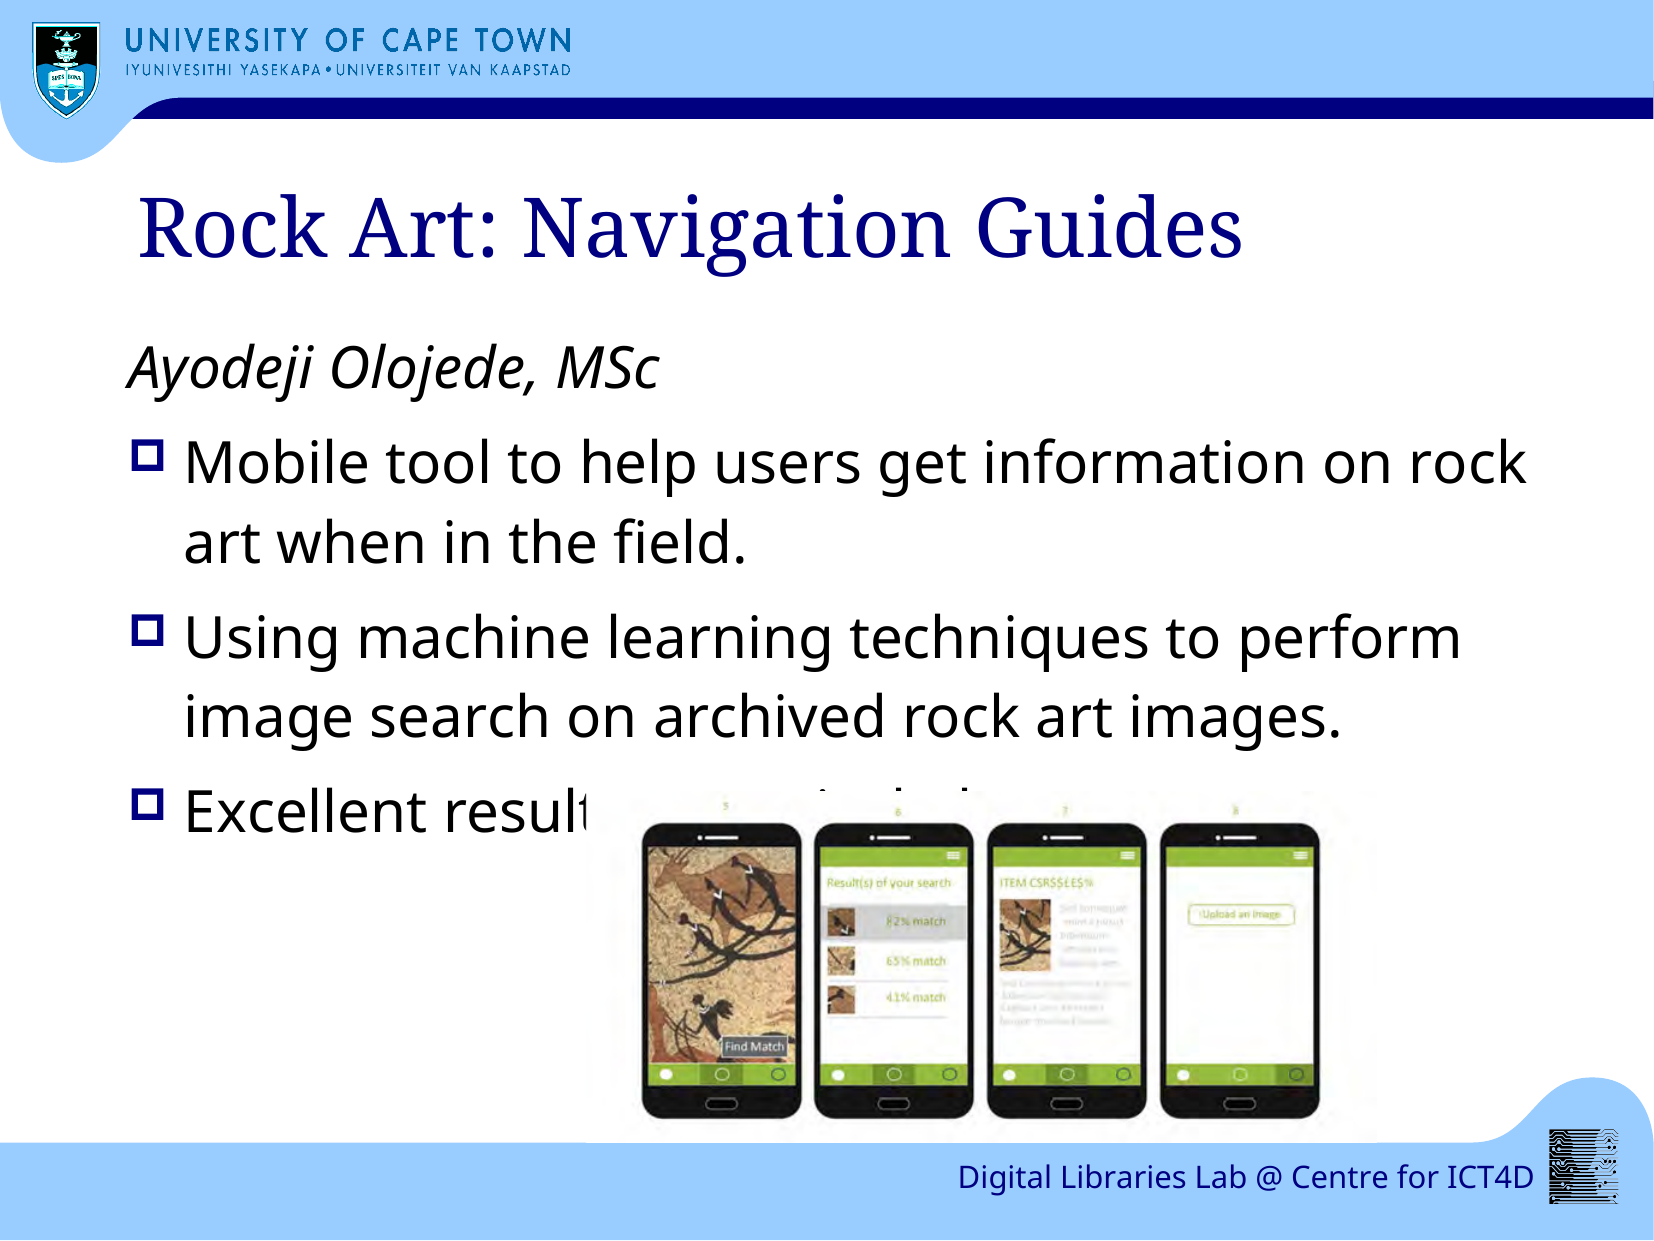

# Rock Art: Navigation Guides
Ayodeji Olojede, MSc
Mobile tool to help users get information on rock art when in the field.
Using machine learning techniques to perform image search on archived rock art images.
Excellent results on typical phones.